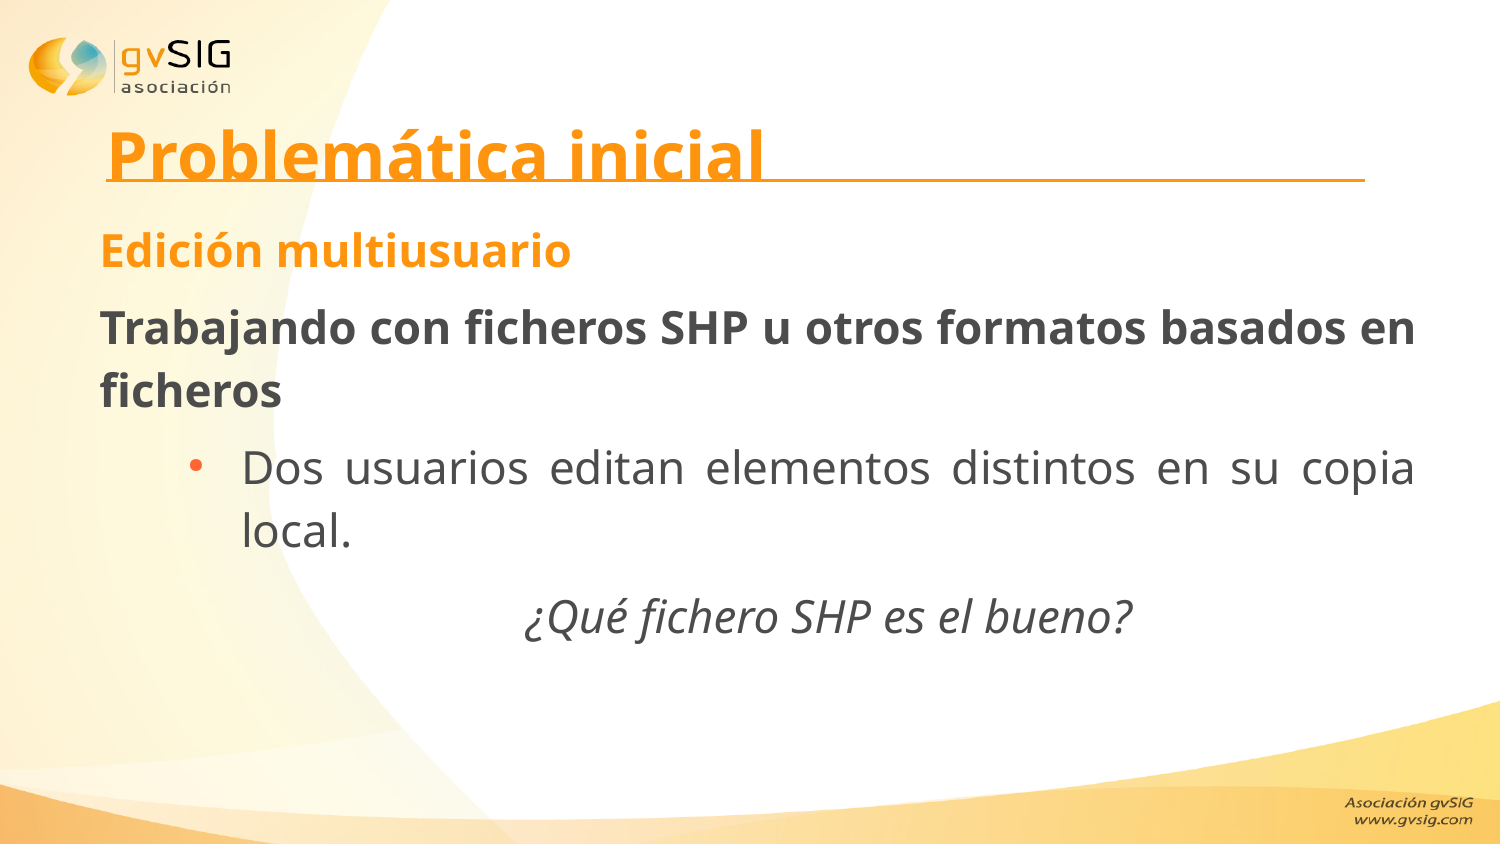

# Problemática inicial
Edición multiusuario
Trabajando con ficheros SHP u otros formatos basados en ficheros
Dos usuarios editan elementos distintos en su copia local.
¿Qué fichero SHP es el bueno?